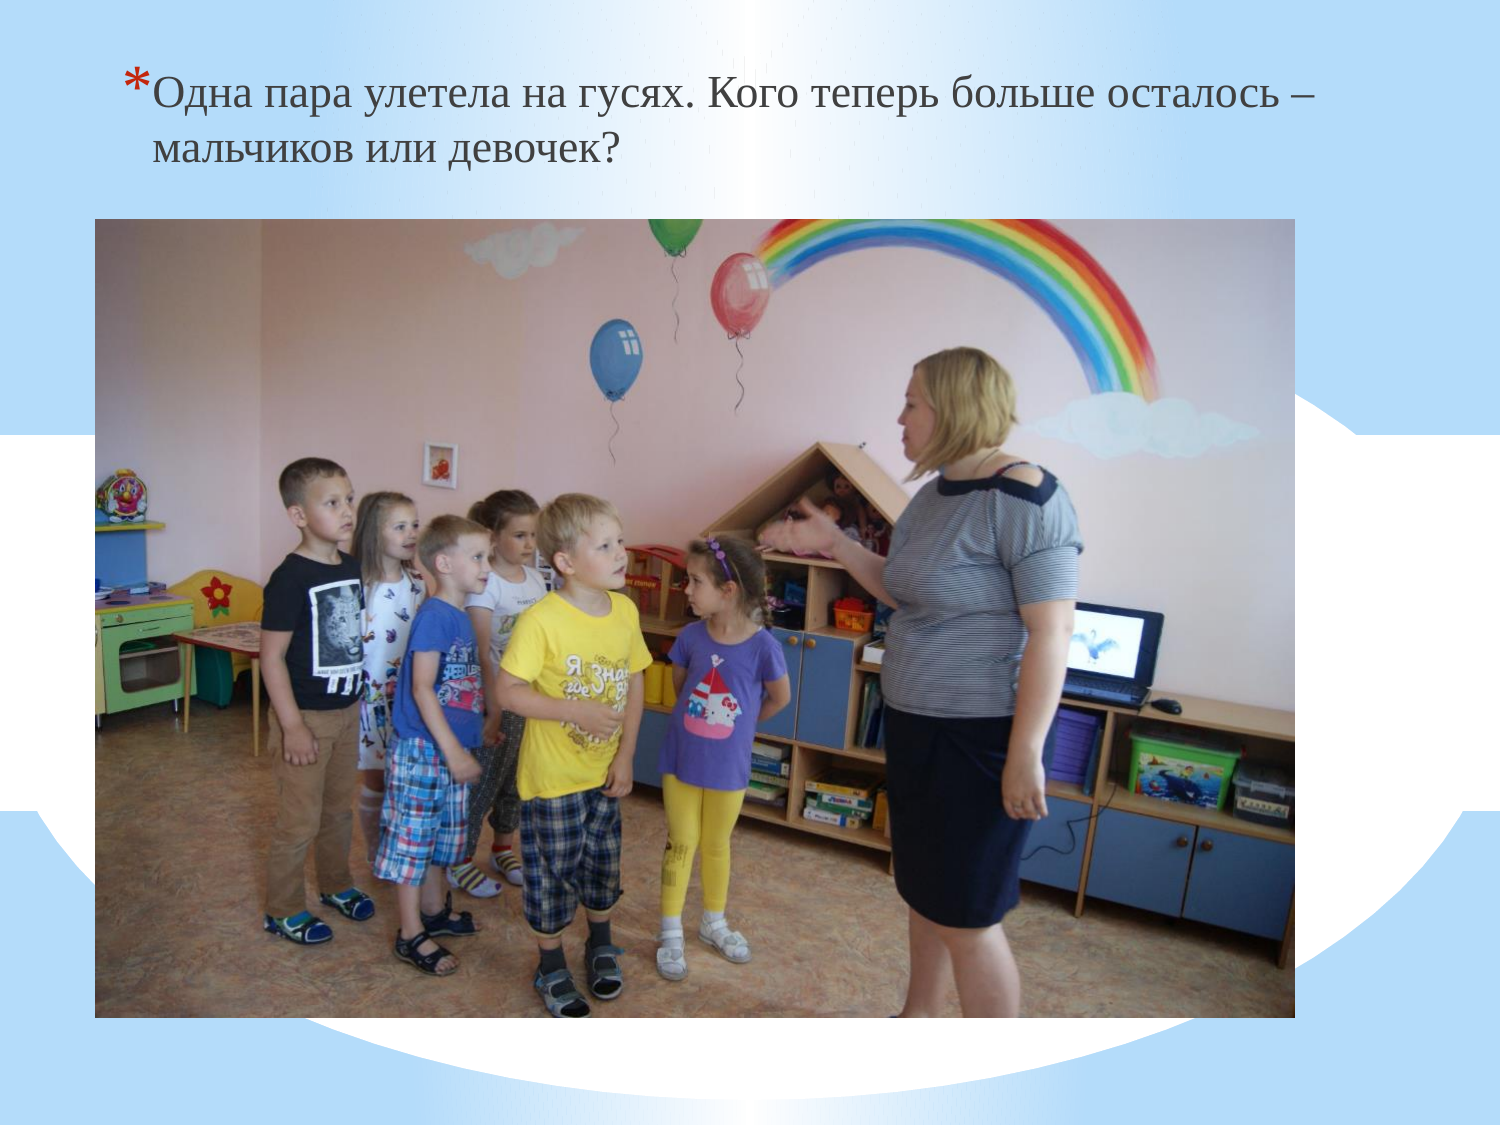

# Одна пара улетела на гусях. Кого теперь больше осталось – мальчиков или девочек?